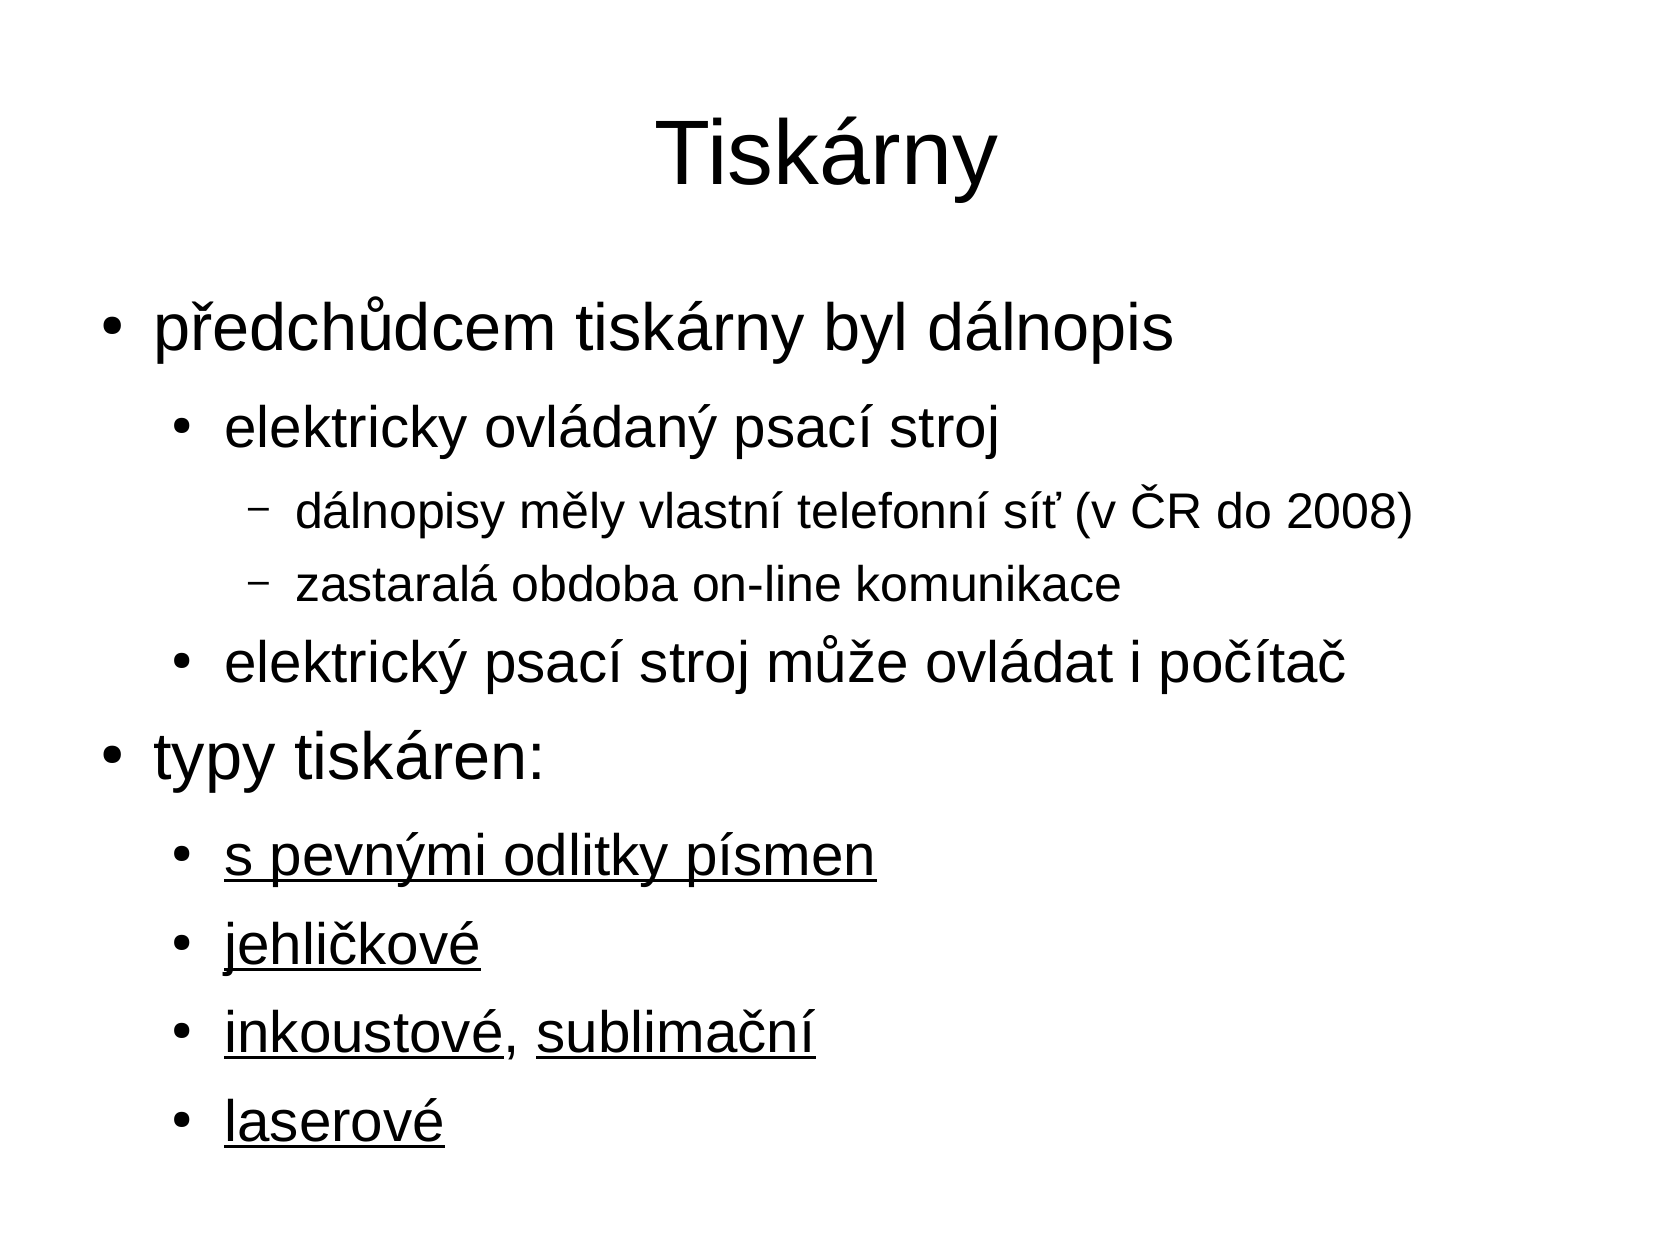

# Tiskárny
předchůdcem tiskárny byl dálnopis
elektricky ovládaný psací stroj
dálnopisy měly vlastní telefonní síť (v ČR do 2008)
zastaralá obdoba on-line komunikace
elektrický psací stroj může ovládat i počítač
typy tiskáren:
s pevnými odlitky písmen
jehličkové
inkoustové, sublimační
laserové